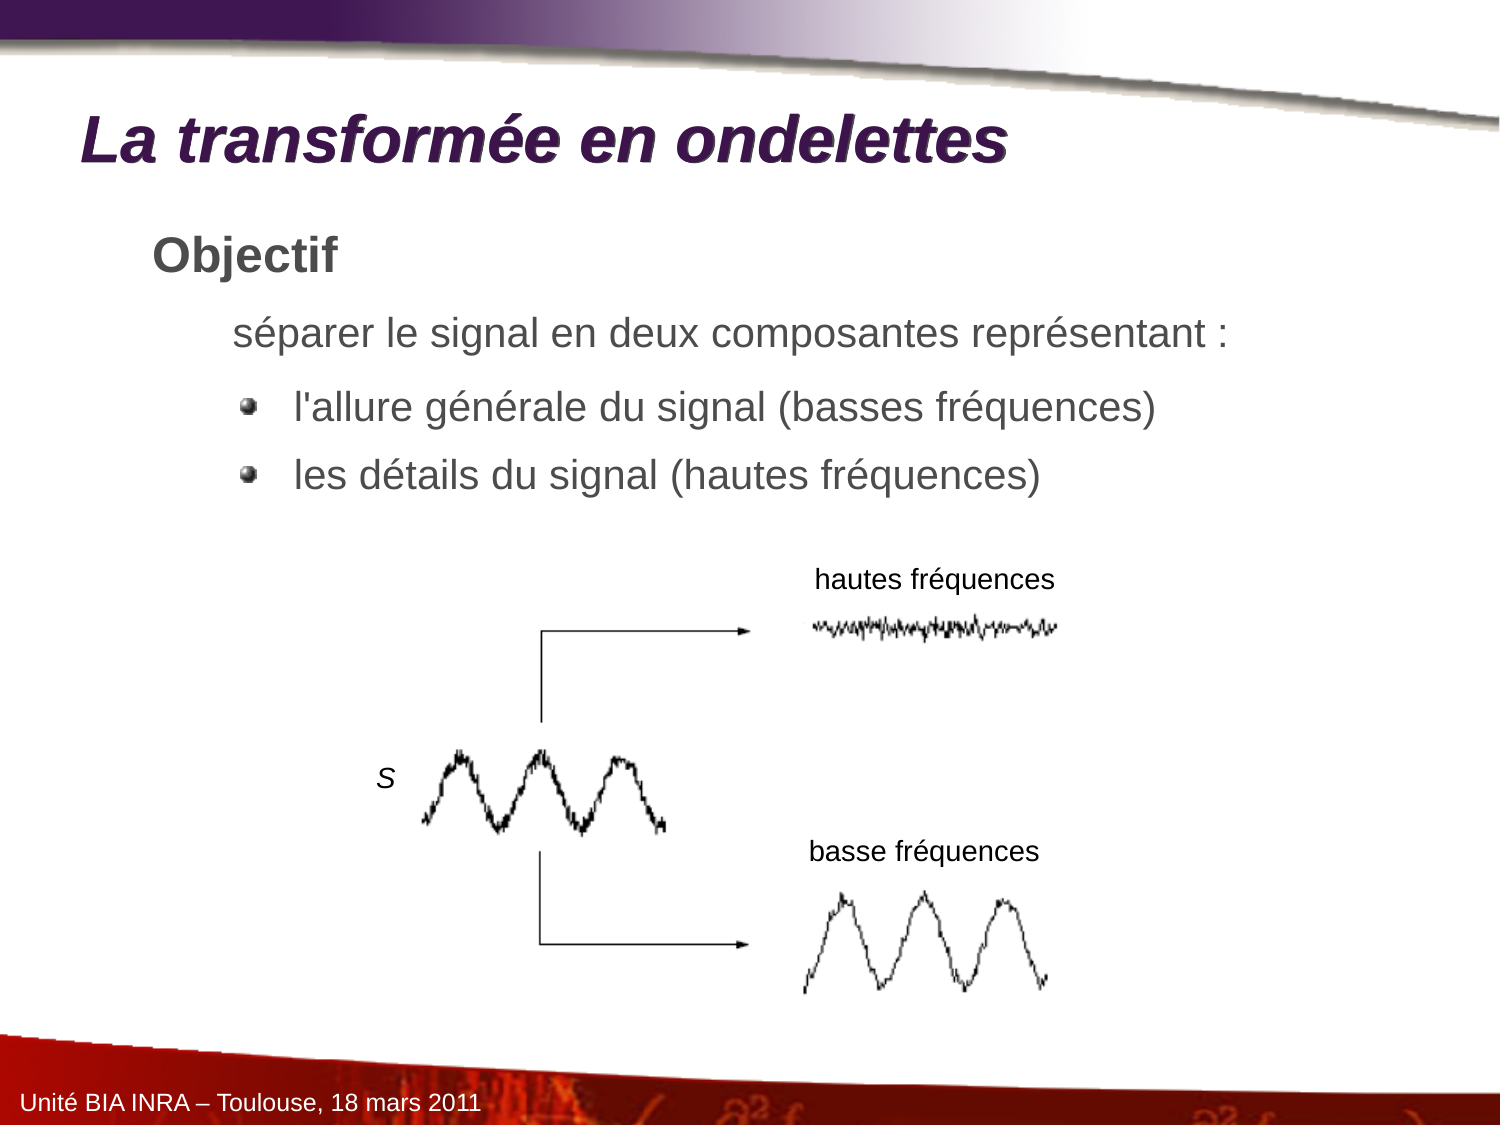

La transformée en ondelettes
# Objectif
 séparer le signal en deux composantes représentant :
l'allure générale du signal (basses fréquences)
les détails du signal (hautes fréquences)
hautes fréquences
S
basse fréquences